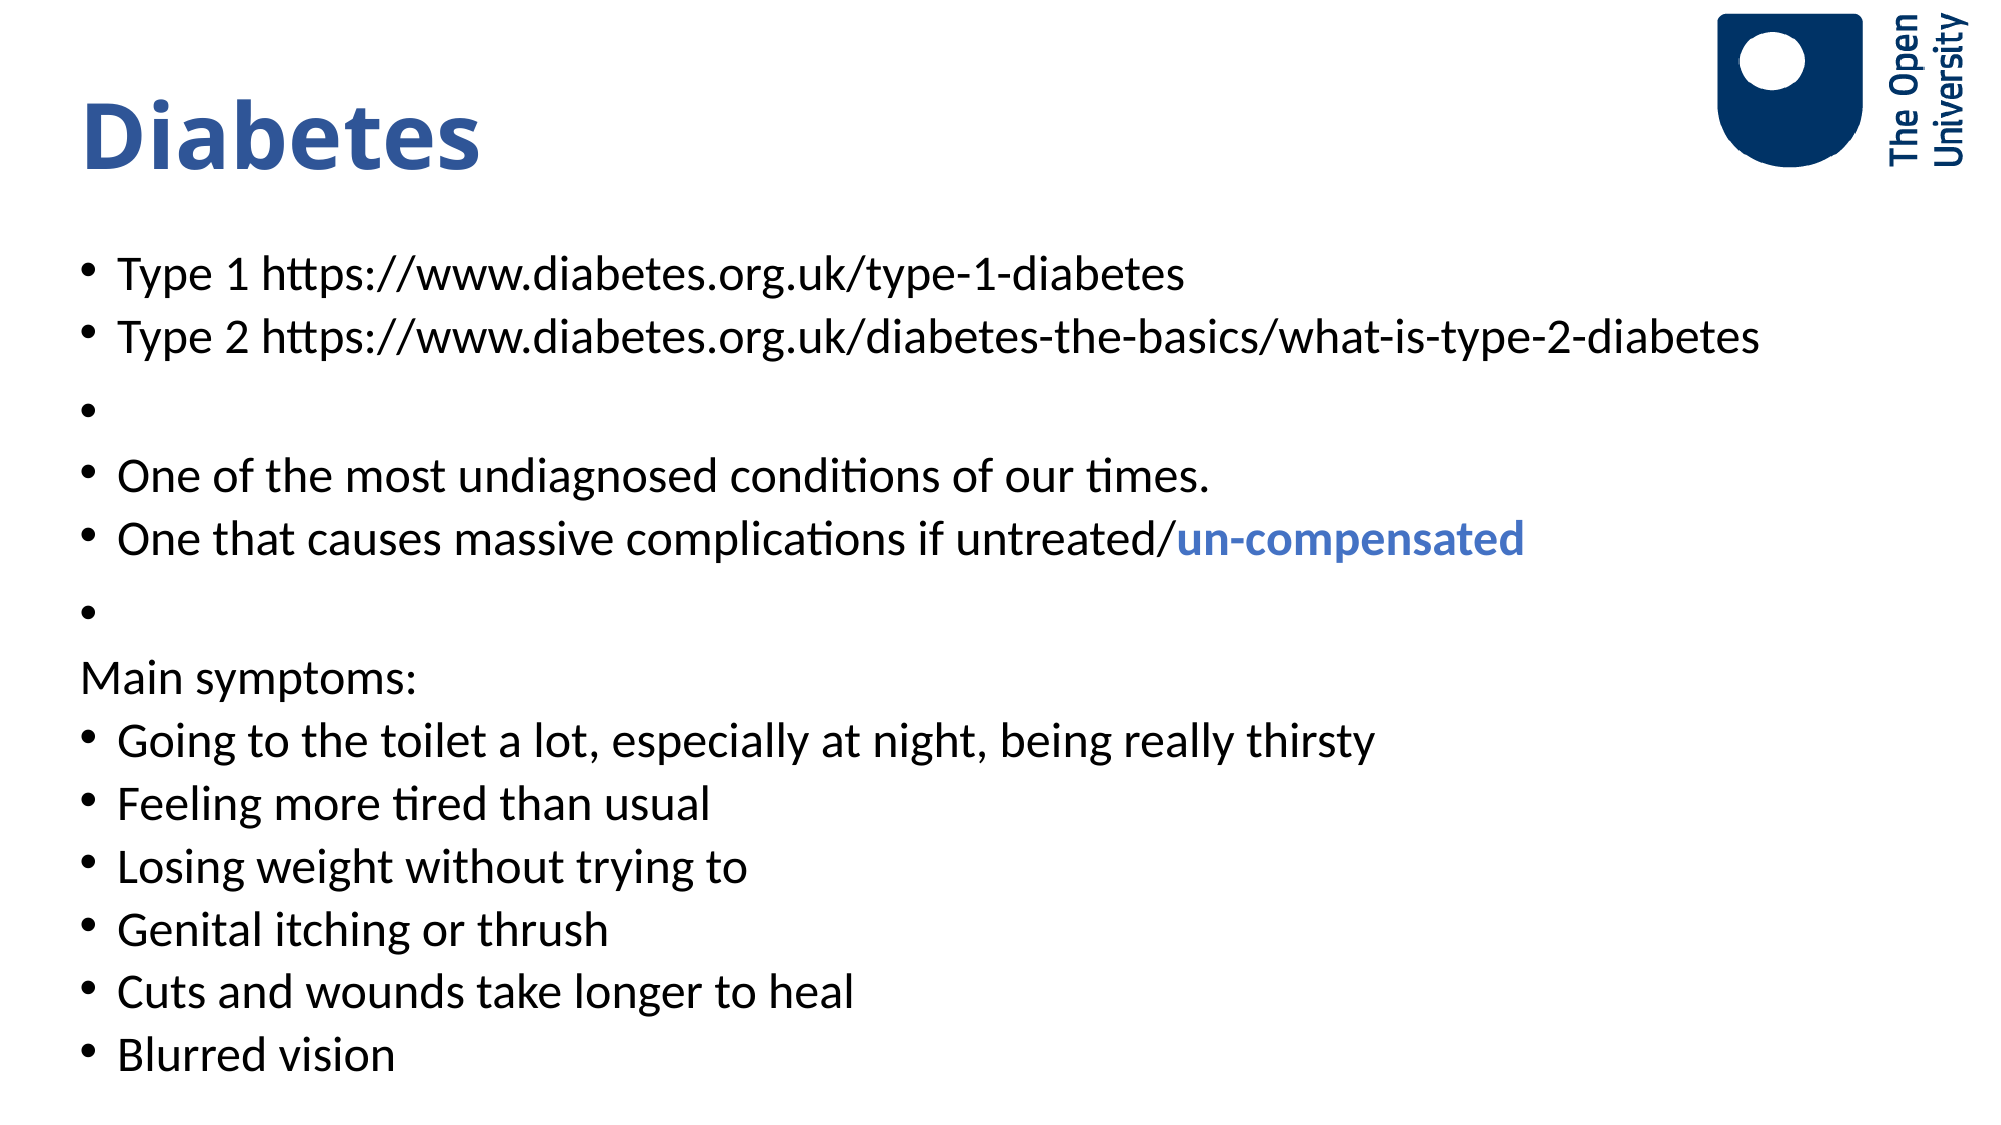

# Diabetes
Type 1 https://www.diabetes.org.uk/type-1-diabetes
Type 2 https://www.diabetes.org.uk/diabetes-the-basics/what-is-type-2-diabetes
One of the most undiagnosed conditions of our times.
One that causes massive complications if untreated/un-compensated
Main symptoms:
Going to the toilet a lot, especially at night, being really thirsty
Feeling more tired than usual
Losing weight without trying to
Genital itching or thrush
Cuts and wounds take longer to heal
Blurred vision